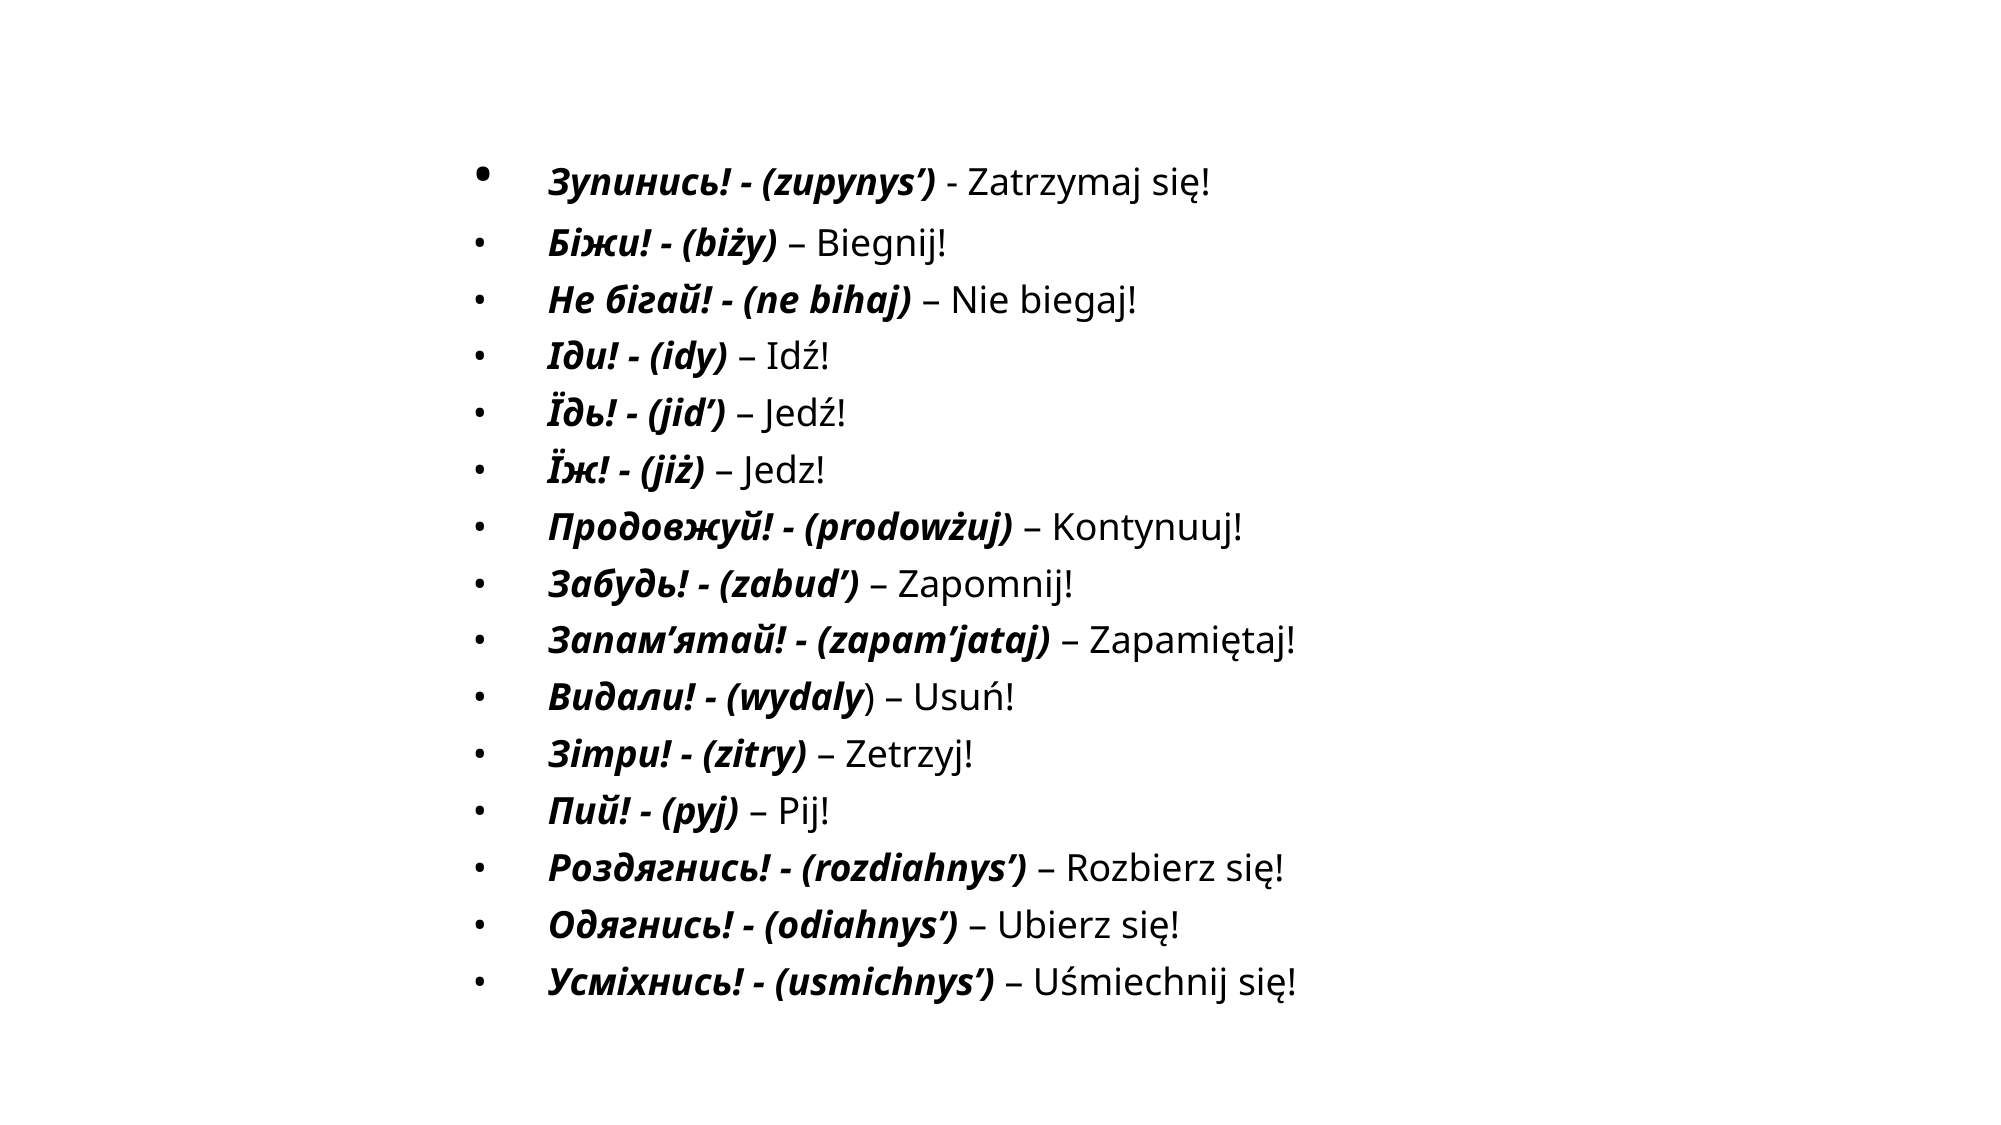

# •	Зупинись! - (zupynys’) - Zatrzymaj się!
•	Біжи! - (biży) – Biegnij!
•	Не бігай! - (ne bihaj) – Nie biegaj!
•	Іди! - (idy) – Idź!
•	Їдь! - (jid’) – Jedź!
•	Їж! - (jiż) – Jedz!
•	Продовжуй! - (prodowżuj) – Kontynuuj!
•	Забудь! - (zabud’) – Zapomnij!
•	Запам’ятай! - (zapam’jataj) – Zapamiętaj!
•	Видали! - (wydaly) – Usuń!
•	Зітри! - (zitry) – Zetrzyj!
•	Пий! - (pyj) – Pij!
•	Роздягнись! - (rozdiahnys’) – Rozbierz się!
•	Одягнись! - (odiahnys’) – Ubierz się!
•	Усміхнись! - (usmichnys’) – Uśmiechnij się!